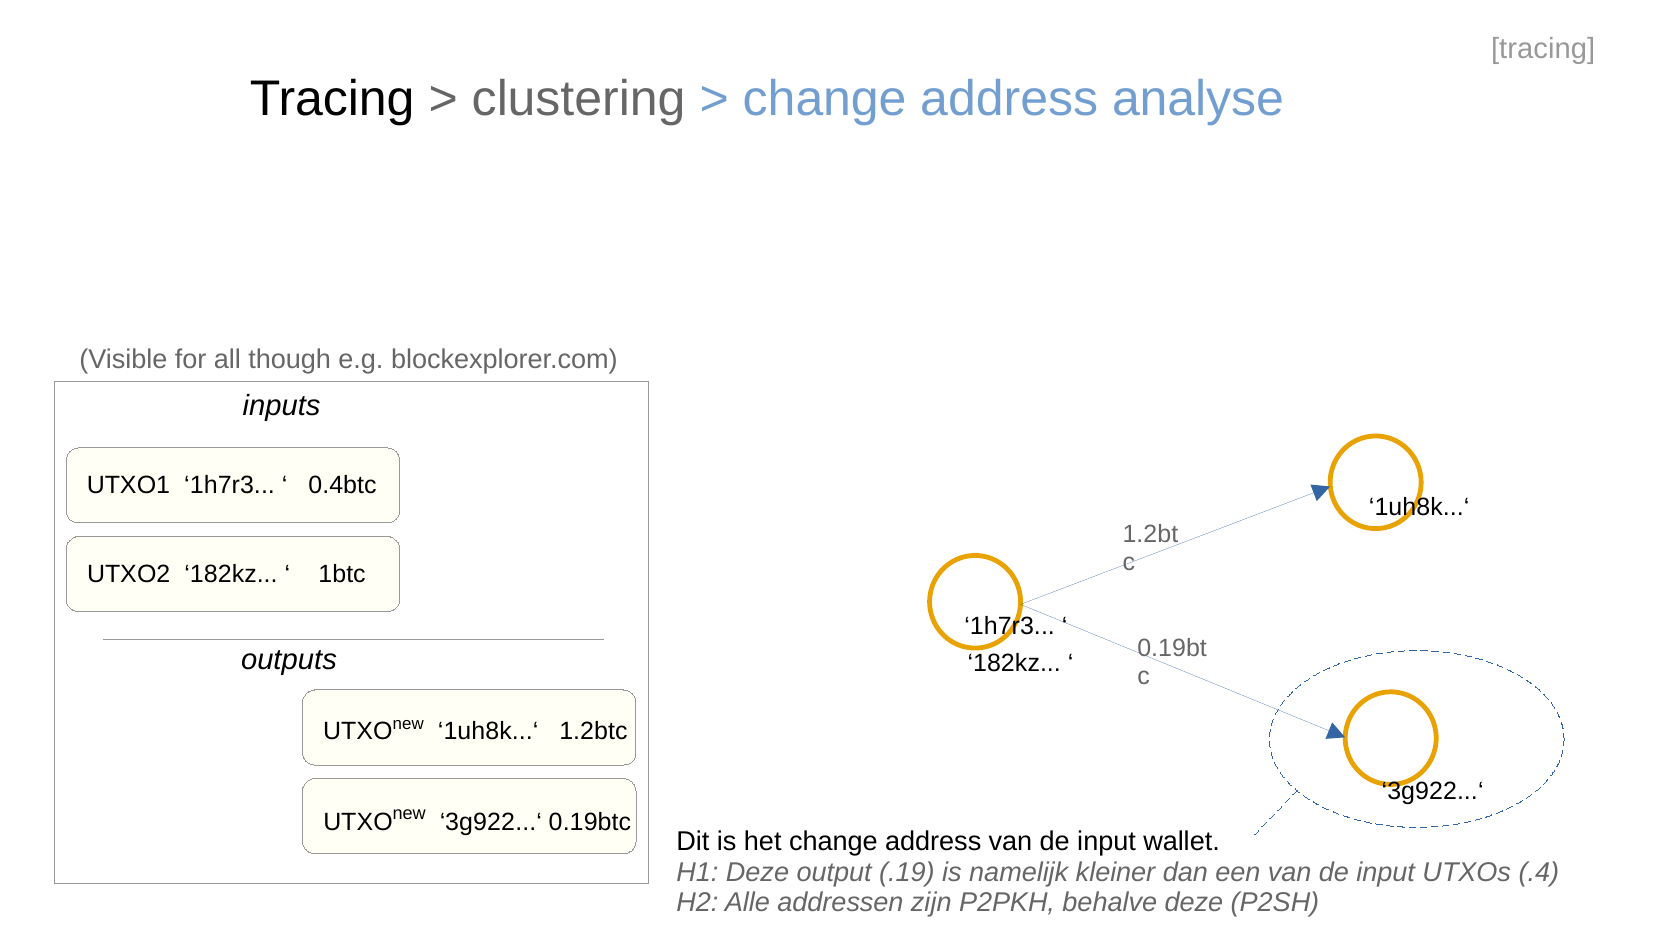

[tracing]
Tracing > clustering > change address analyse
(Visible for all though e.g. blockexplorer.com)
inputs
UTXO1 ‘1h7r3... ‘ 0.4btc
‘1uh8k...‘
1.2btc
UTXO2 ‘182kz... ‘ 1btc
‘1h7r3... ‘
0.19btc
outputs
‘182kz... ‘
UTXOnew ‘1uh8k...‘ 1.2btc
 ‘3g922...‘
UTXOnew ‘3g922...‘ 0.19btc
Dit is het change address van de input wallet.
H1: Deze output (.19) is namelijk kleiner dan een van de input UTXOs (.4)
H2: Alle addressen zijn P2PKH, behalve deze (P2SH)